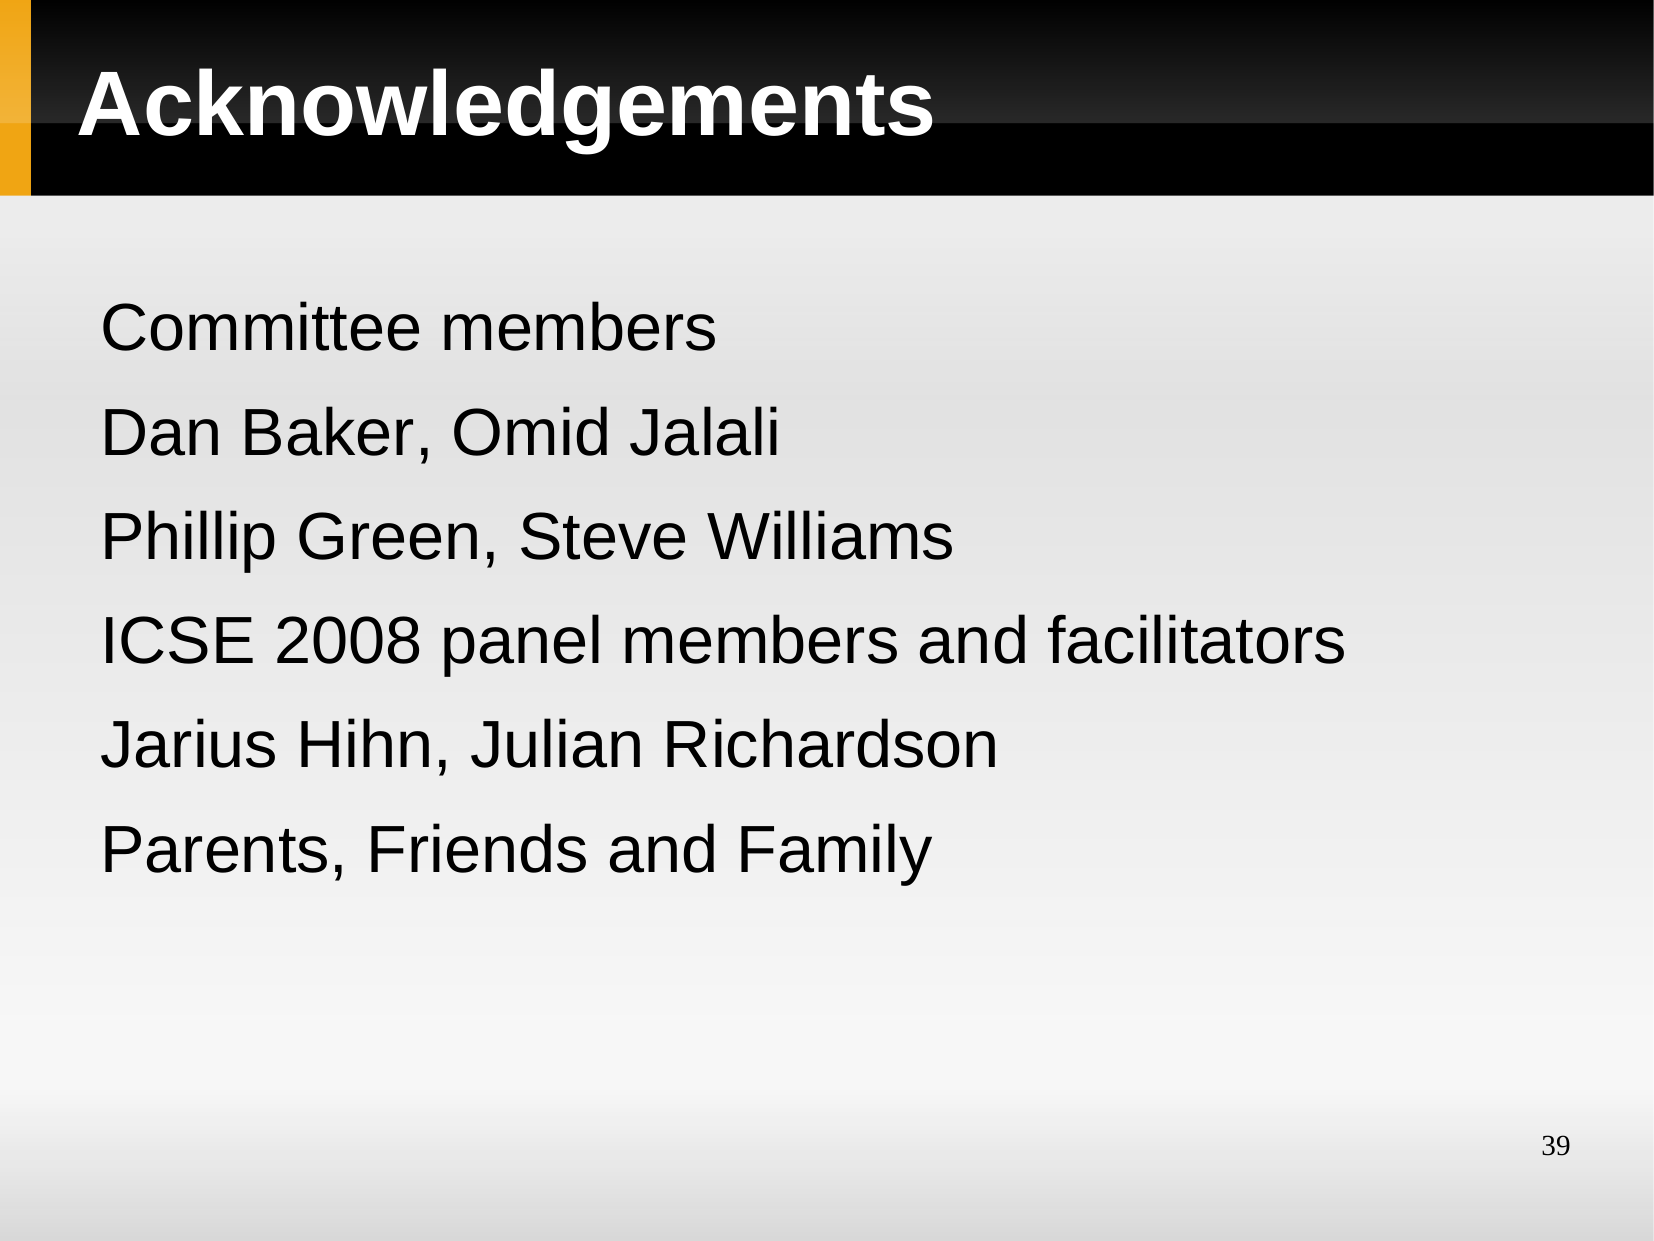

# Acknowledgements
Committee members
Dan Baker, Omid Jalali
Phillip Green, Steve Williams
ICSE 2008 panel members and facilitators
Jarius Hihn, Julian Richardson
Parents, Friends and Family
39